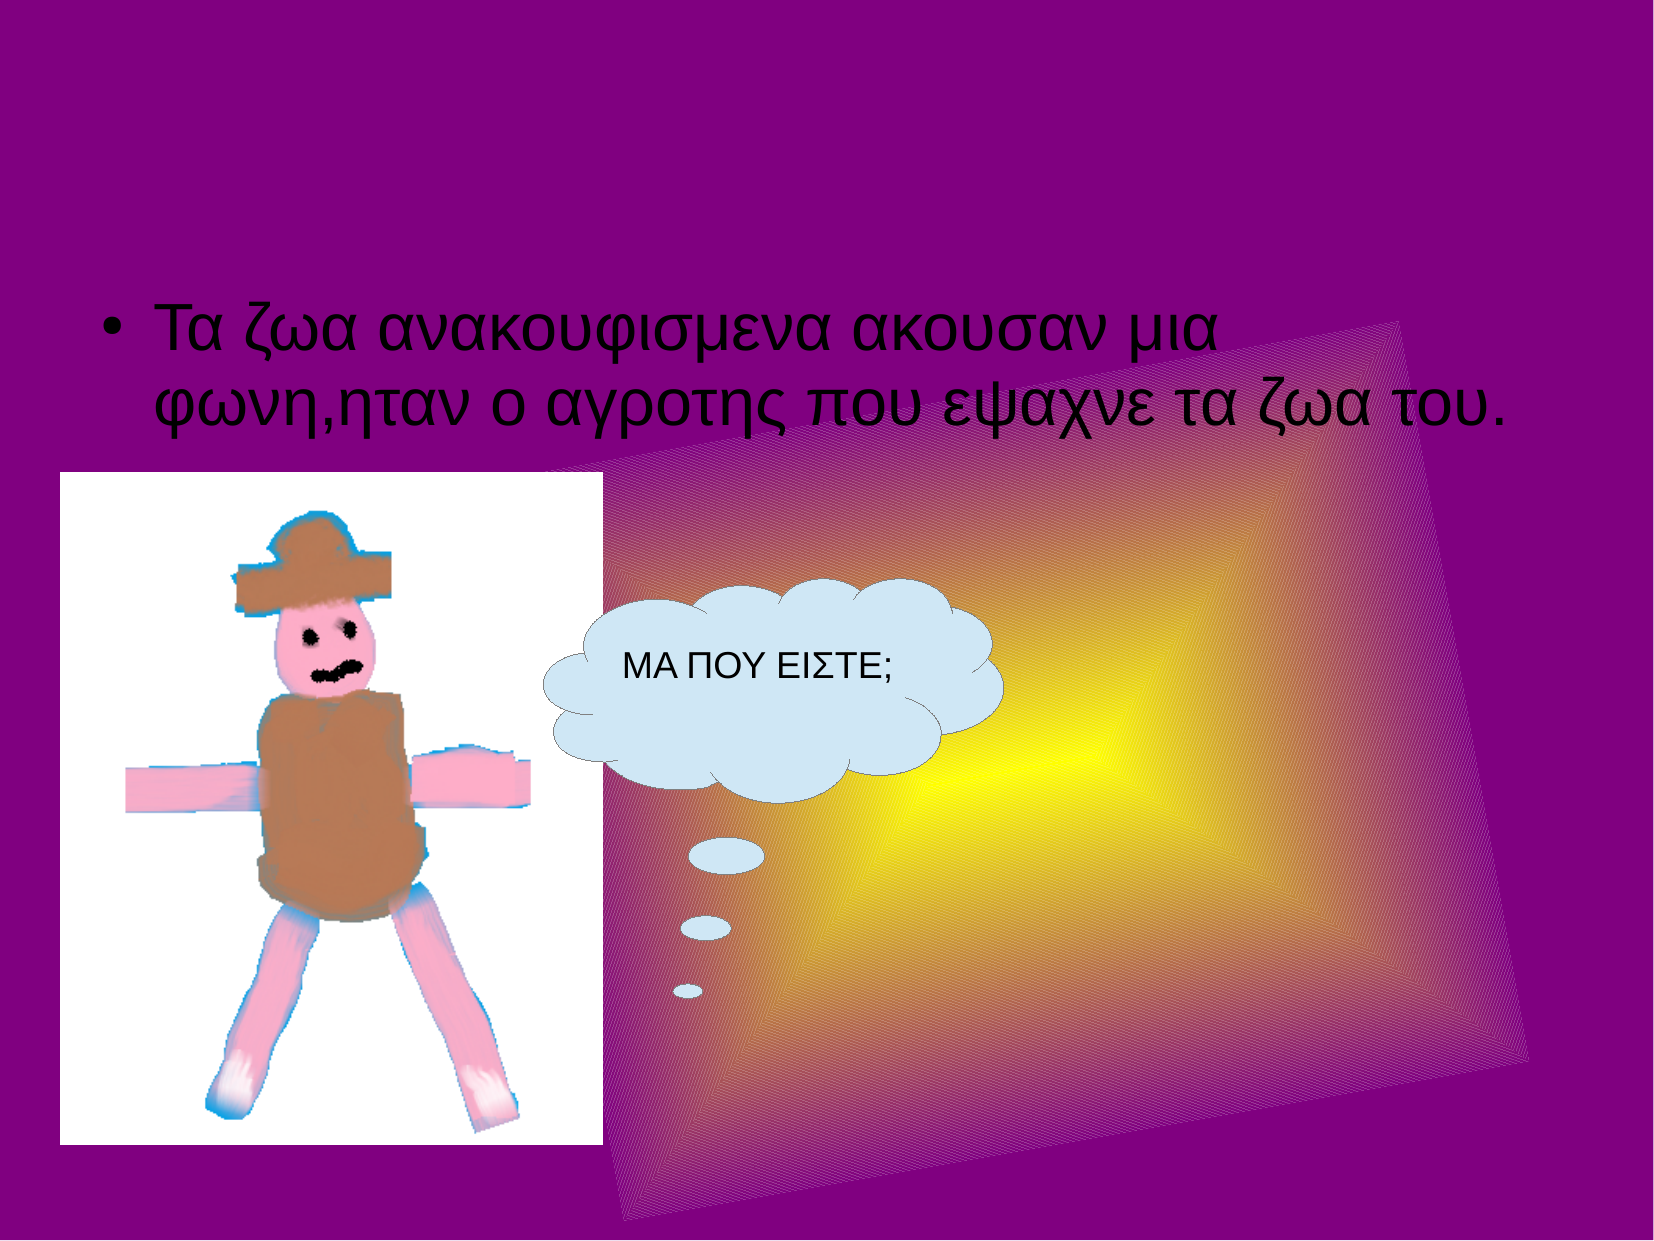

#
Τα ζωα ανακουφισμενα ακουσαν μια φωνη,ηταν ο αγροτης που εψαχνε τα ζωα του.
ΜΑ ΠΟΥ ΕΙΣΤΕ;